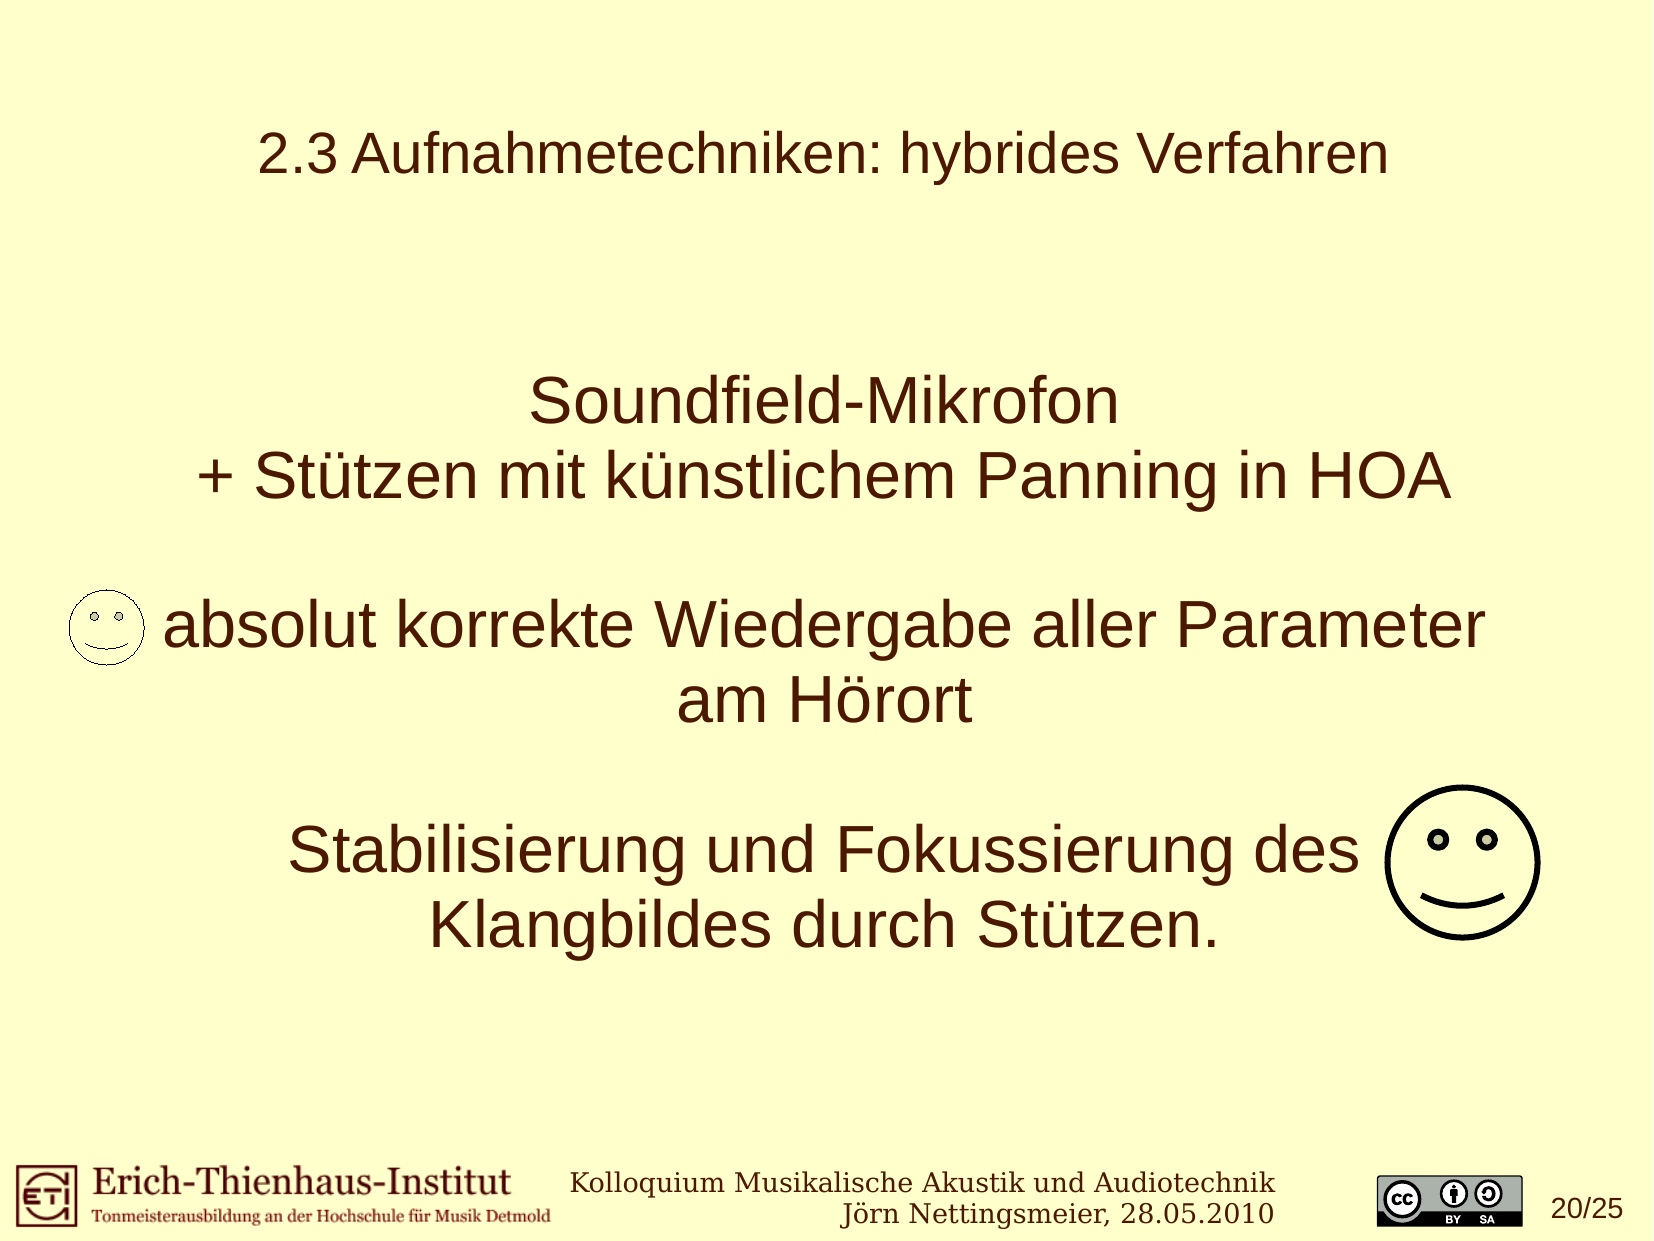

# 2.3 Aufnahmetechniken: hybrides Verfahren
Soundfield-Mikrofon
+ Stützen mit künstlichem Panning in HOA
absolut korrekte Wiedergabe aller Parameter am Hörort
Stabilisierung und Fokussierung des Klangbildes durch Stützen.